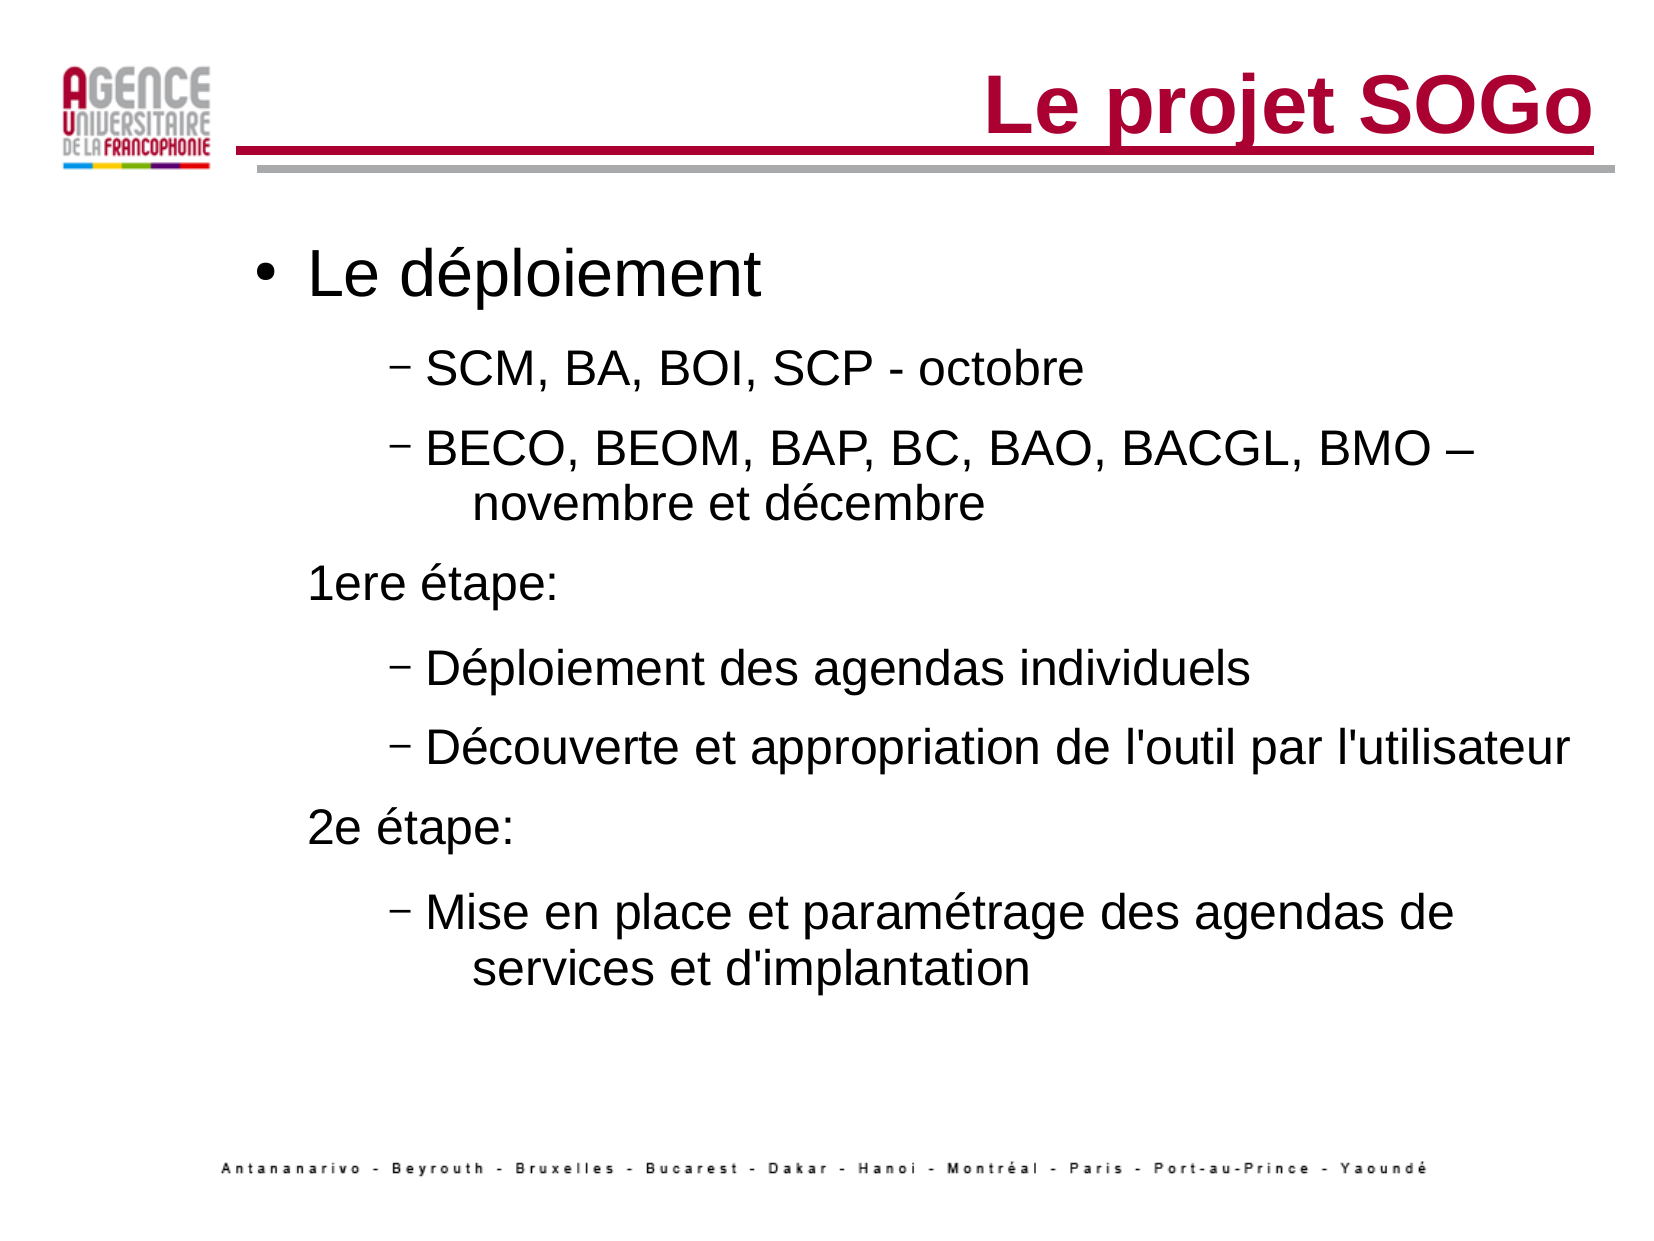

# Le projet SOGo
Le déploiement
SCM, BA, BOI, SCP - octobre
BECO, BEOM, BAP, BC, BAO, BACGL, BMO – novembre et décembre
1ere étape:
Déploiement des agendas individuels
Découverte et appropriation de l'outil par l'utilisateur
2e étape:
Mise en place et paramétrage des agendas de services et d'implantation